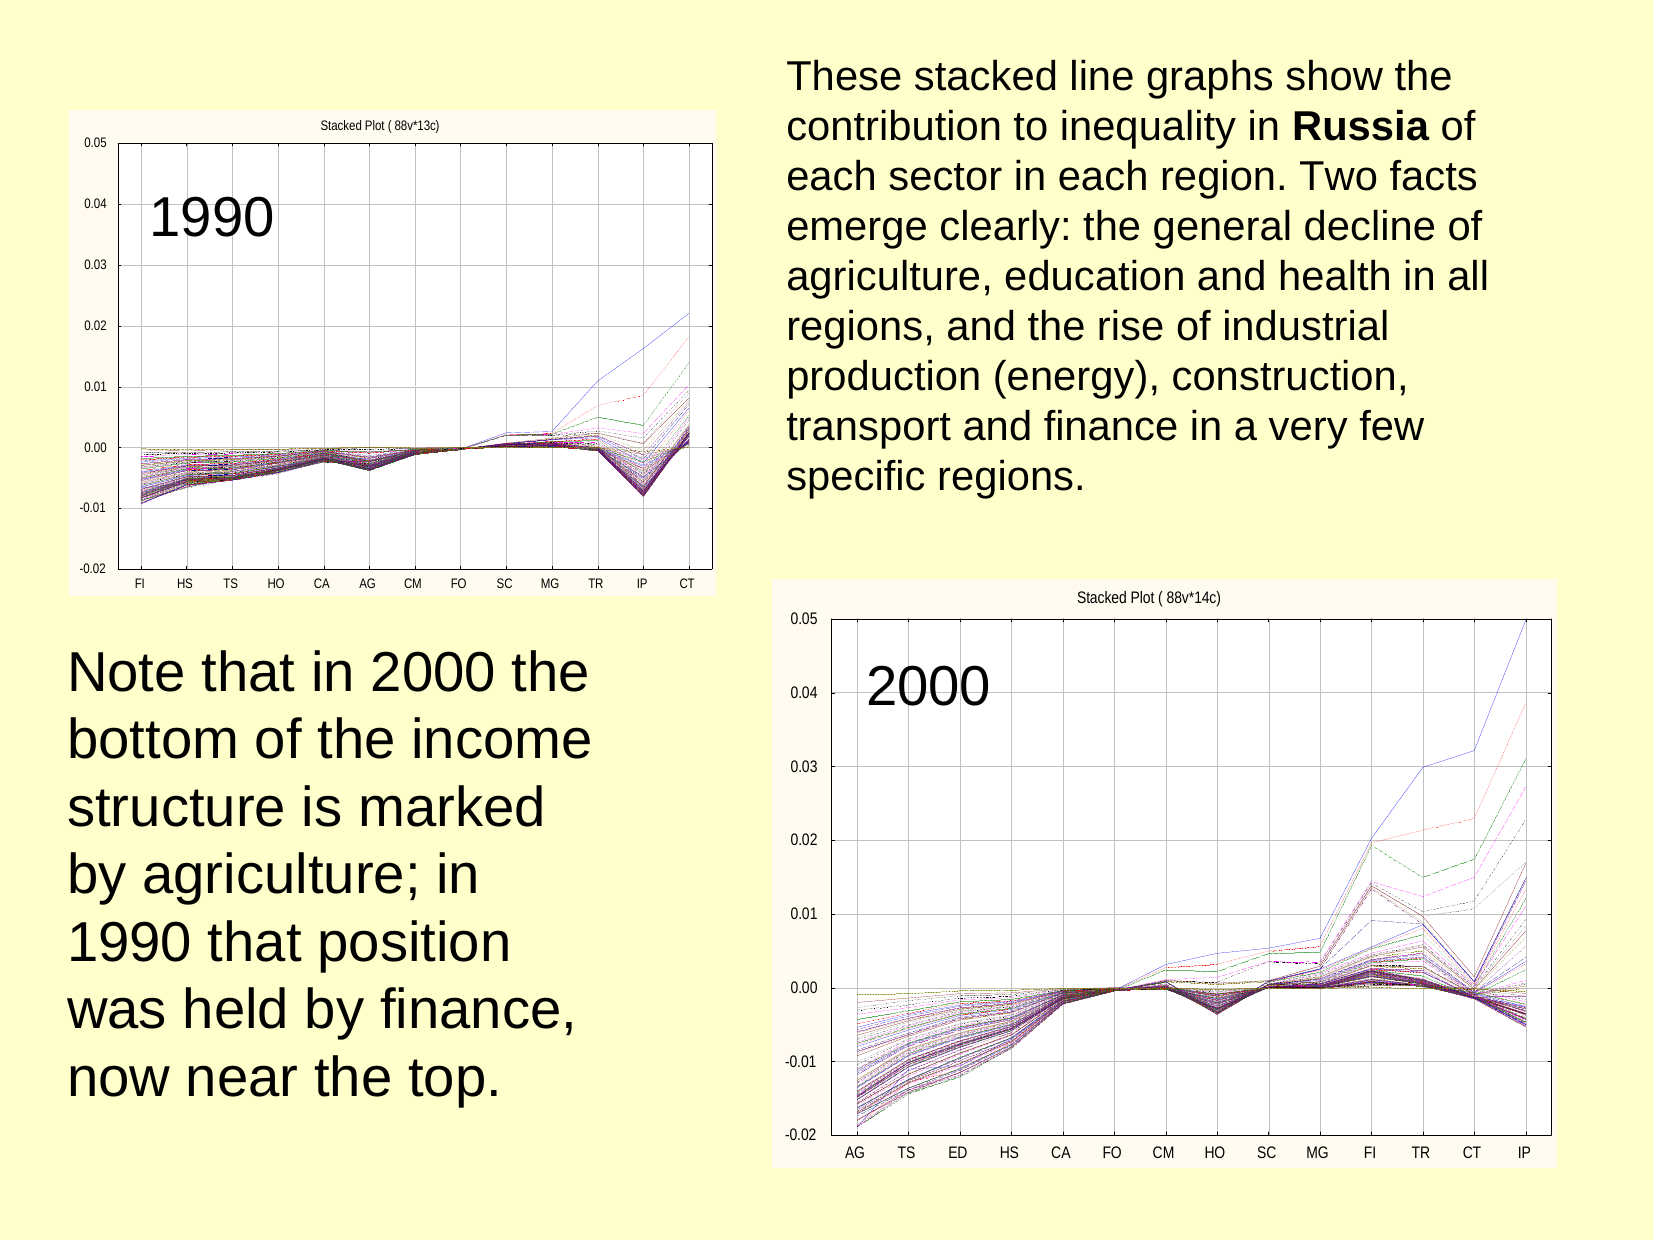

These stacked line graphs show the contribution to inequality in Russia of each sector in each region. Two facts emerge clearly: the general decline of agriculture, education and health in all regions, and the rise of industrial production (energy), construction, transport and finance in a very few specific regions.
1990
Note that in 2000 the bottom of the income structure is marked by agriculture; in 1990 that position was held by finance, now near the top.
2000